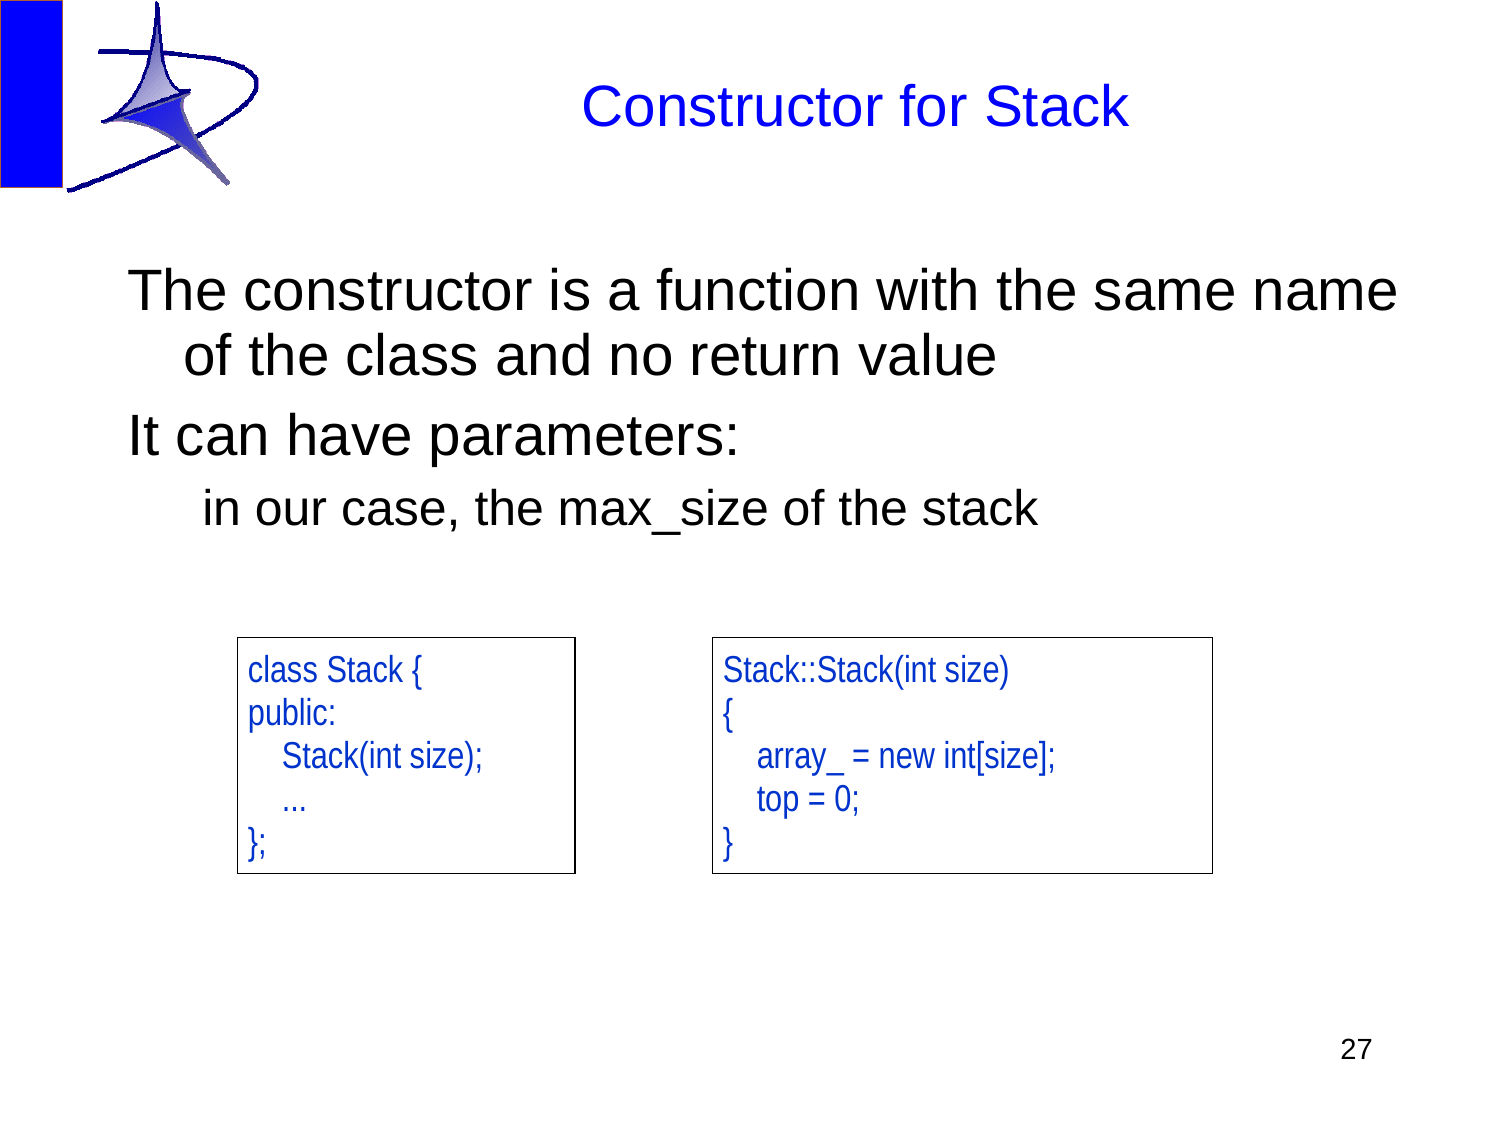

# Constructor for Stack
The constructor is a function with the same name of the class and no return value
It can have parameters:
in our case, the max_size of the stack
class Stack {
public:
 Stack(int size);
 ...
};
Stack::Stack(int size)
{
 array_ = new int[size];
 top = 0;
}
27